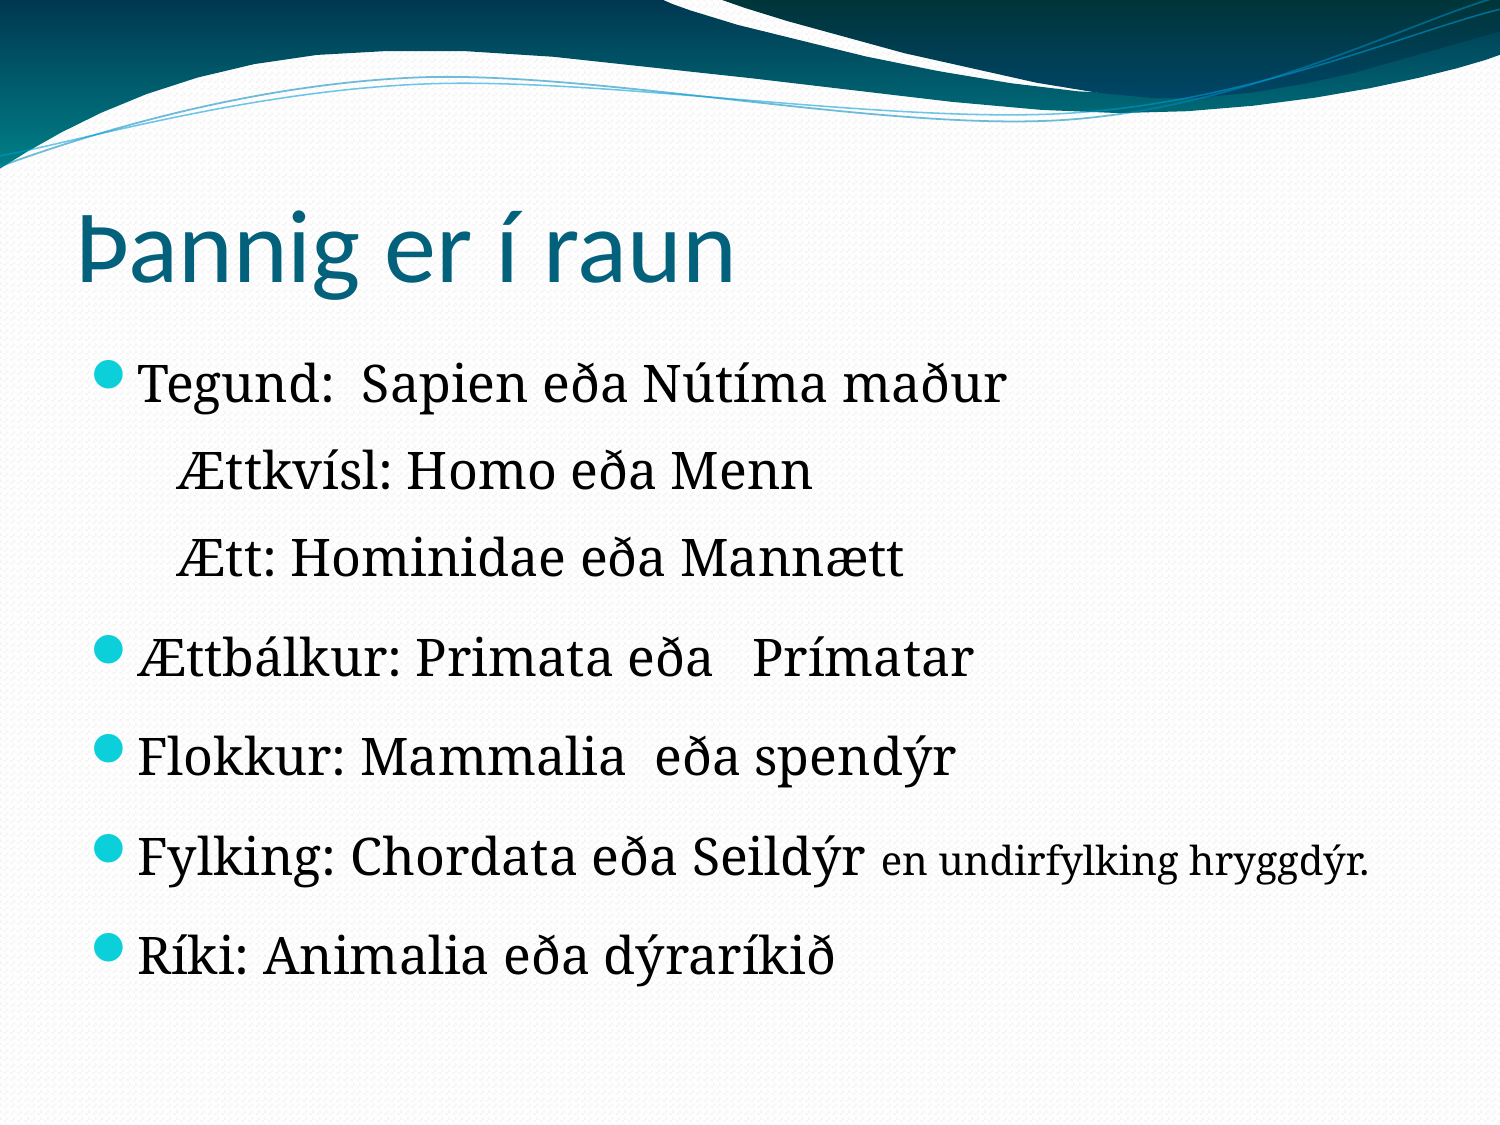

# Þannig er í raun
Tegund: Sapien eða Nútíma maður
Ættkvísl: Homo eða Menn
Ætt: Hominidae eða Mannætt
Ættbálkur: Primata eða 	Prímatar
Flokkur: Mammalia eða spendýr
Fylking: Chordata eða Seildýr en undirfylking hryggdýr.
Ríki: Animalia eða dýraríkið